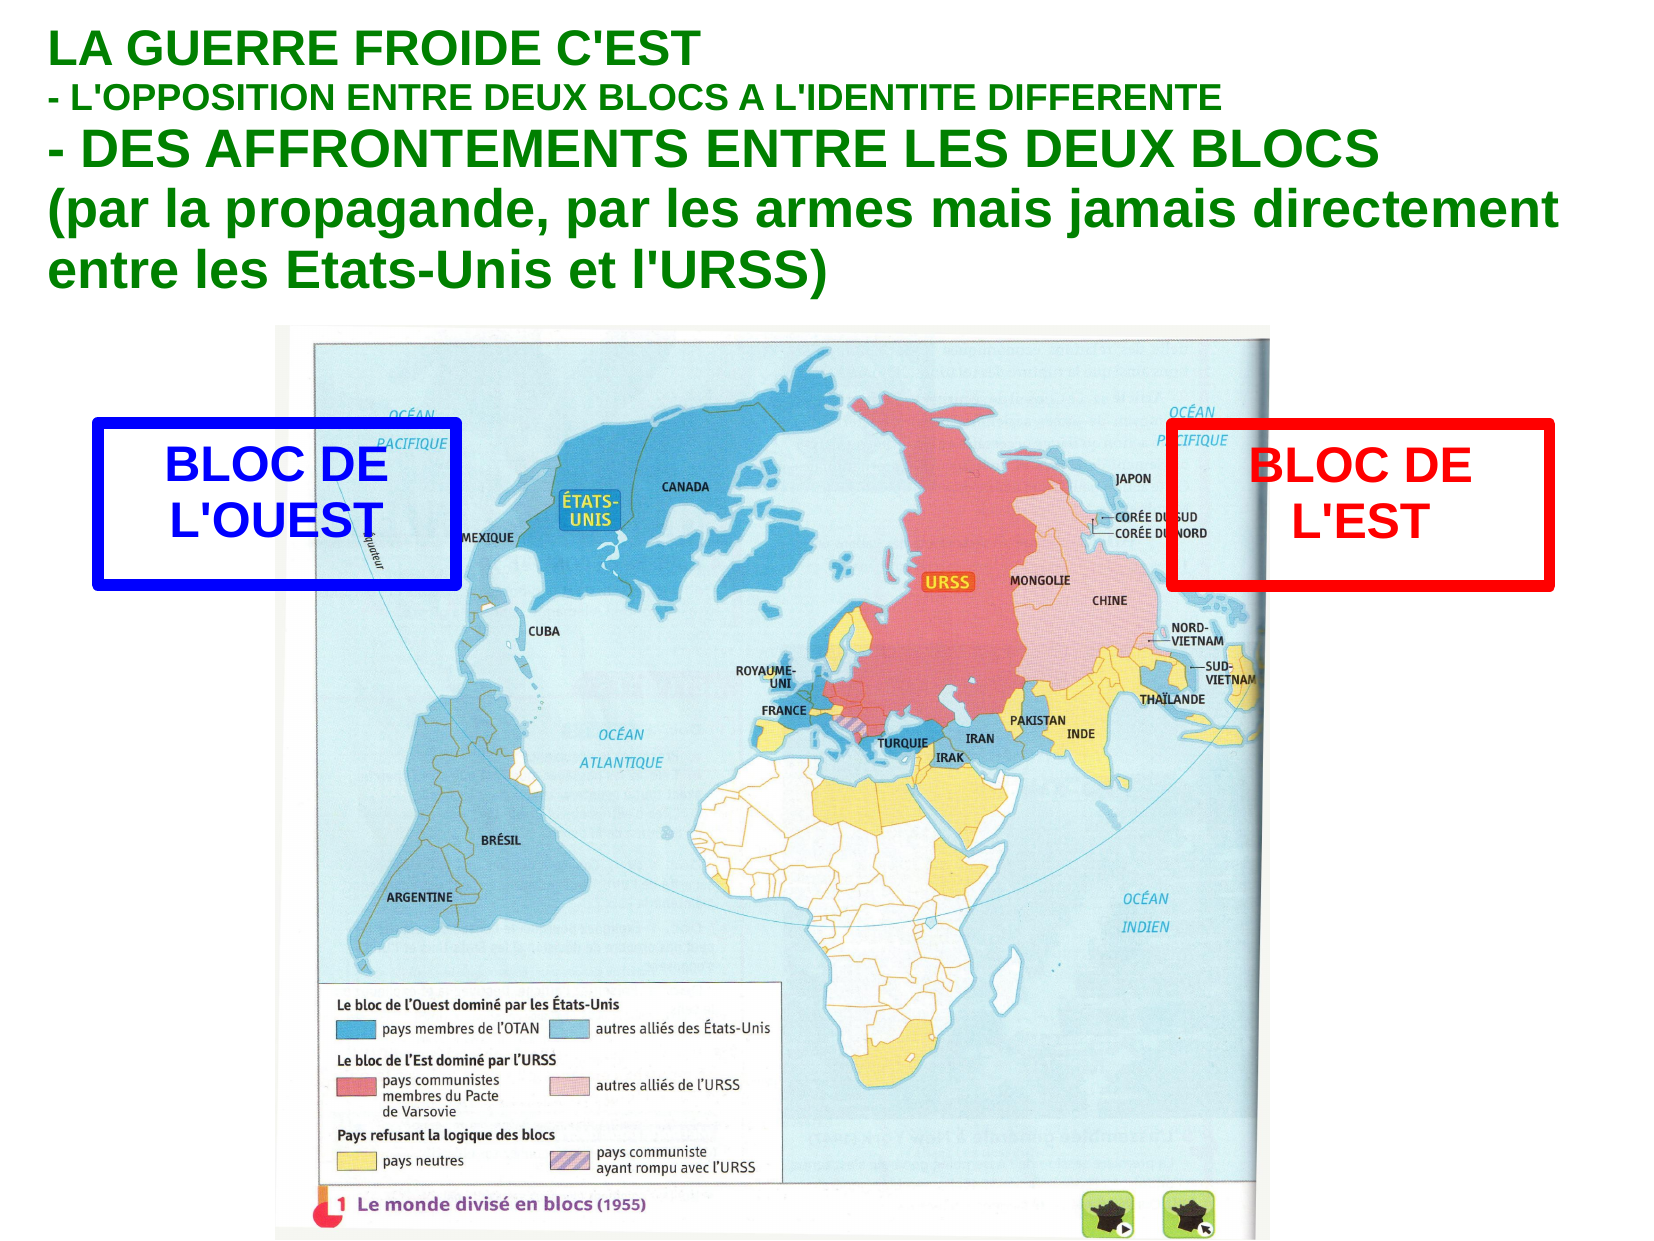

LA GUERRE FROIDE C'EST
- L'OPPOSITION ENTRE DEUX BLOCS A L'IDENTITE DIFFERENTE
- DES AFFRONTEMENTS ENTRE LES DEUX BLOCS
(par la propagande, par les armes mais jamais directement entre les Etats-Unis et l'URSS)
BLOC DE L'OUEST
BLOC DE L'EST